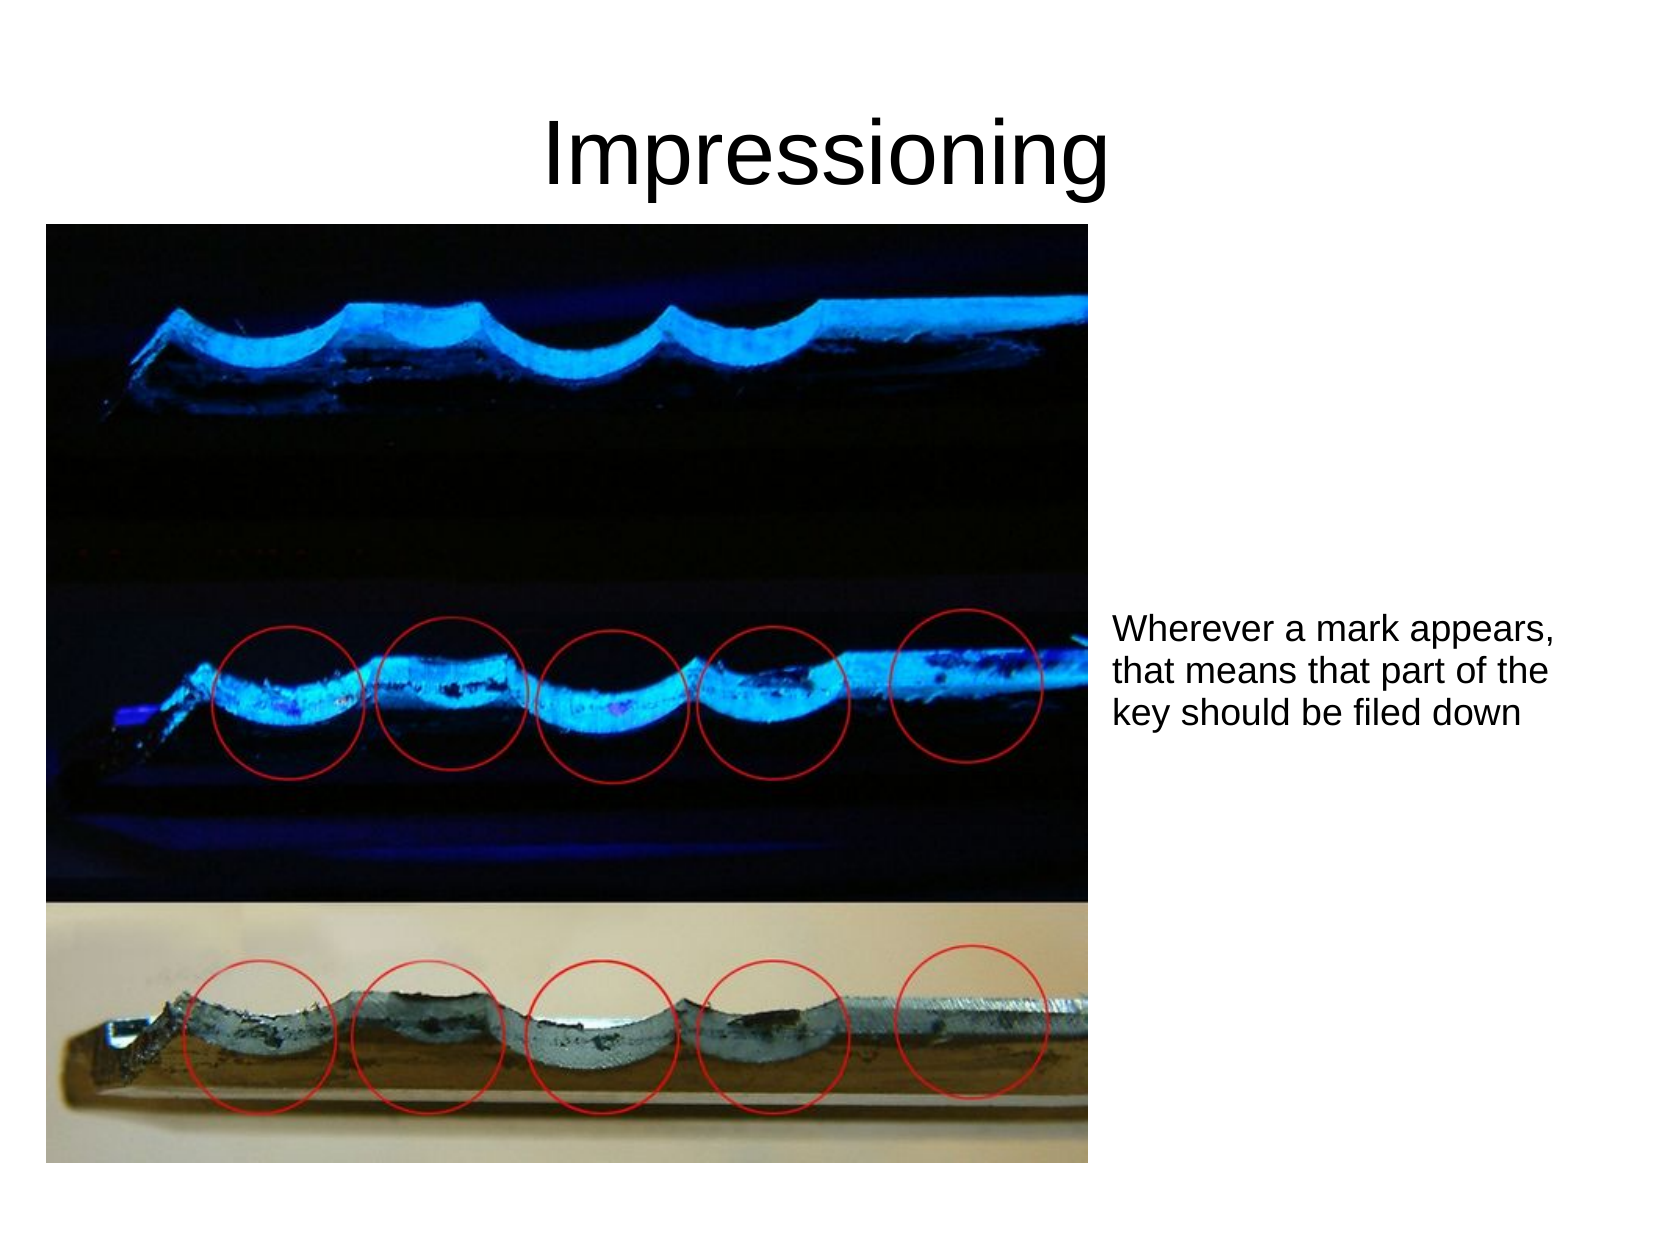

# Impressioning
Wherever a mark appears,
that means that part of the
key should be filed down